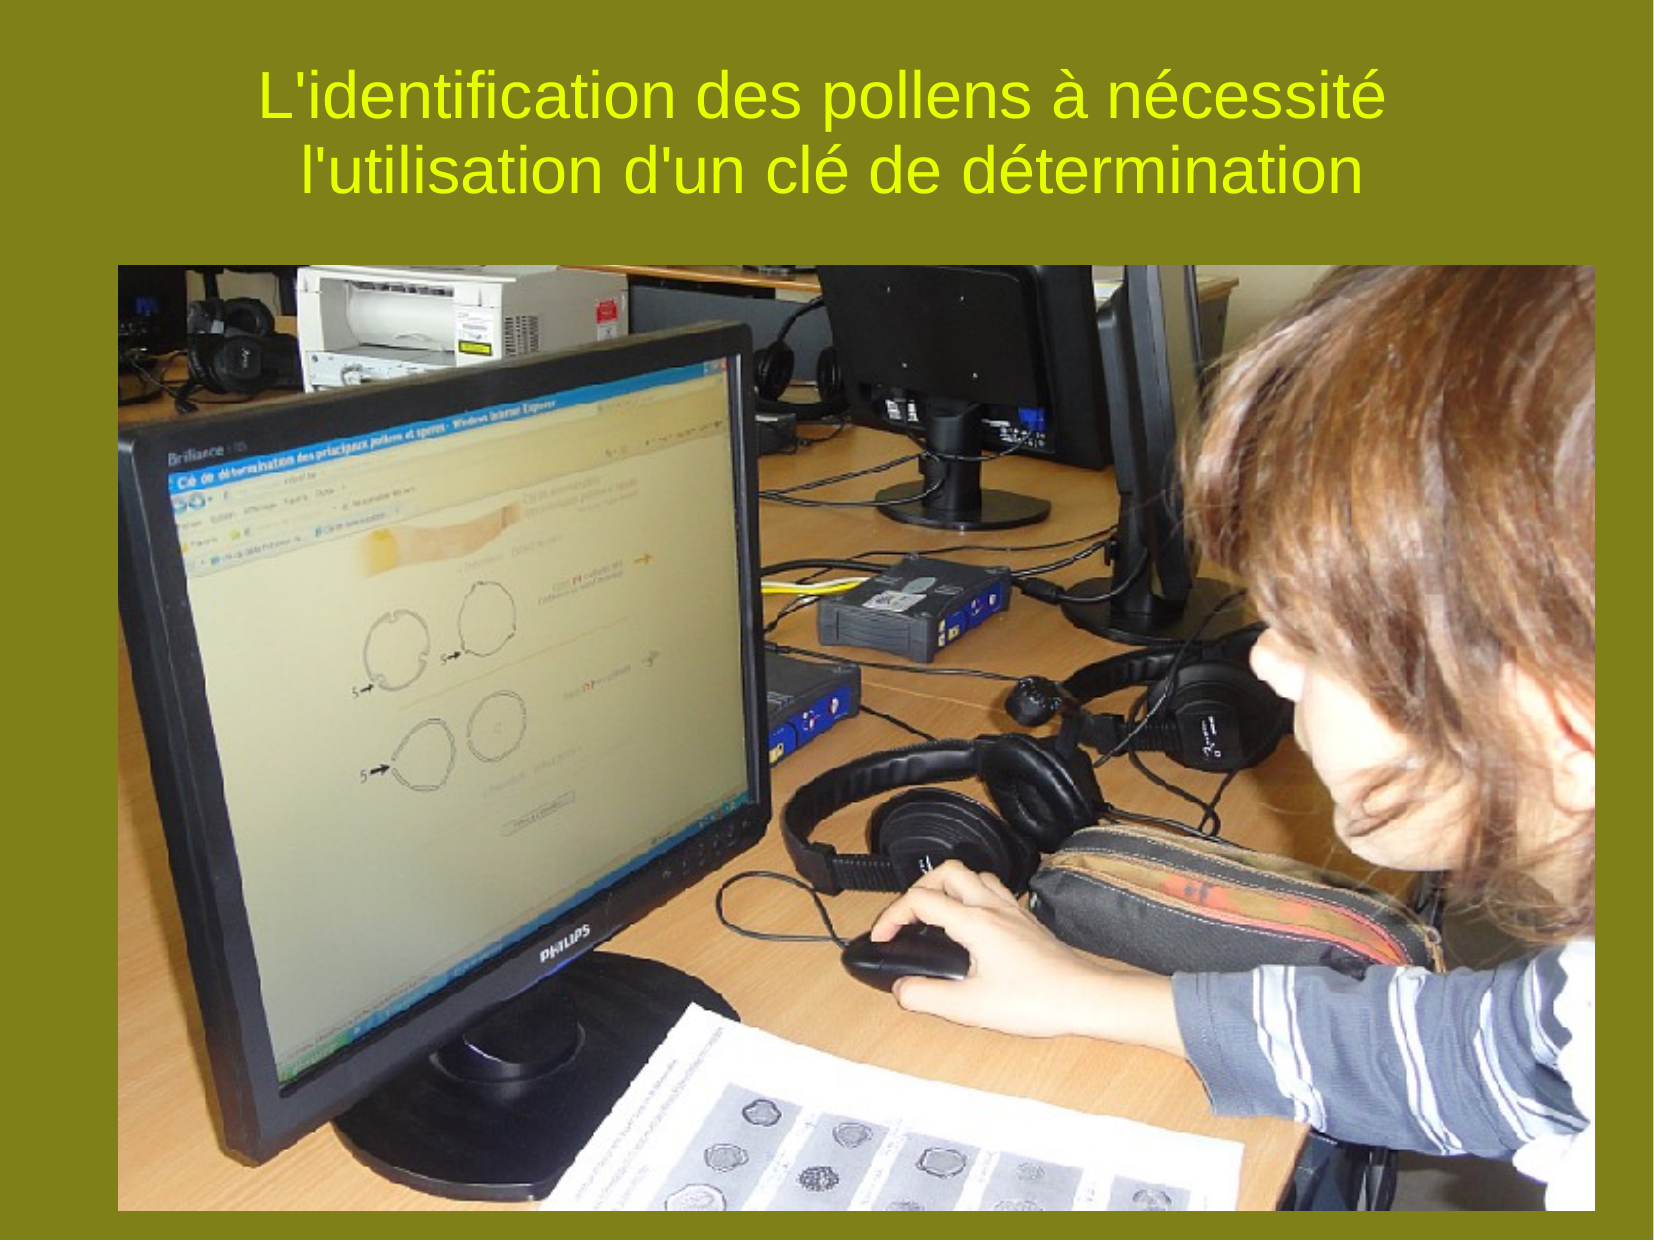

# L'identification des pollens à nécessité l'utilisation d'un clé de détermination